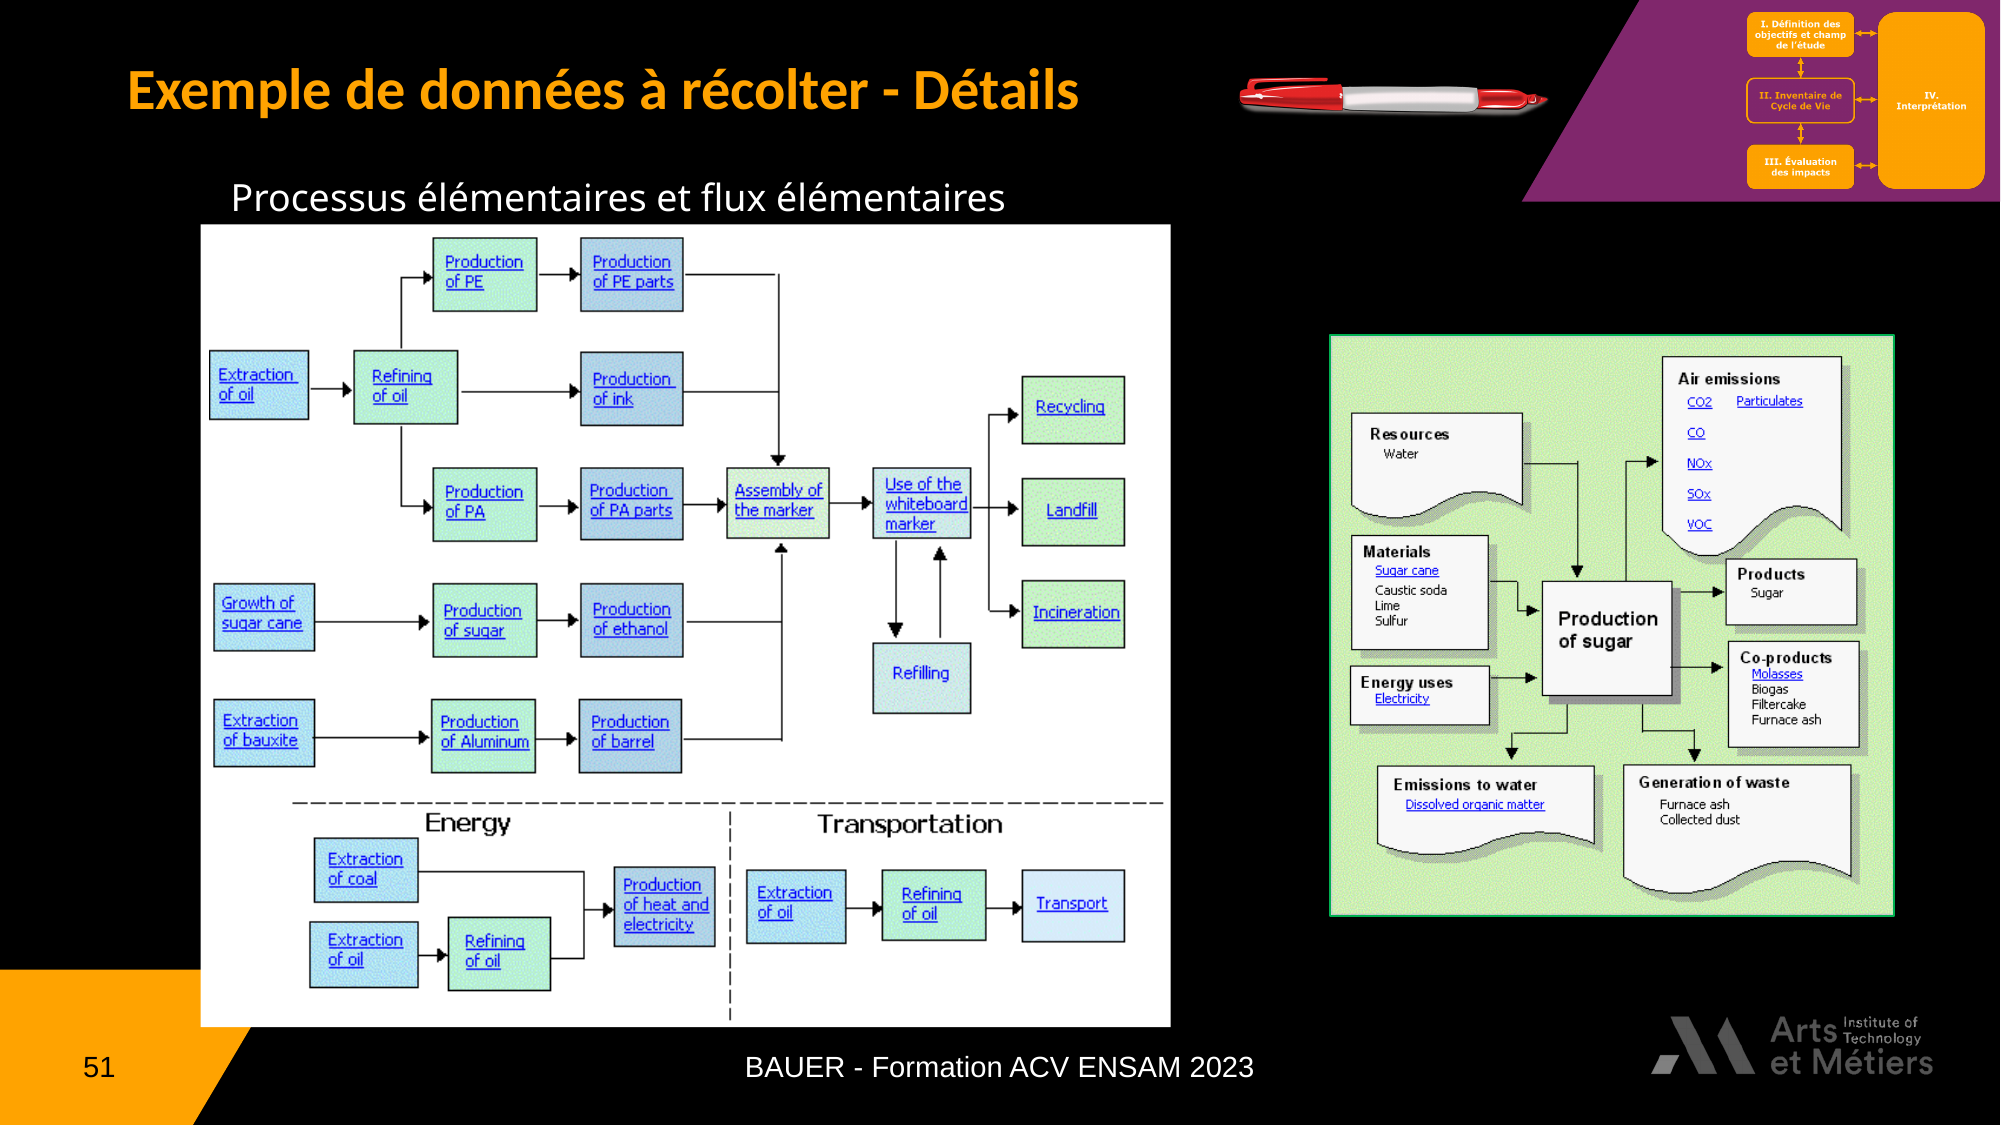

# Exemple de données à récolter - Détails
Processus élémentaires et flux élémentaires